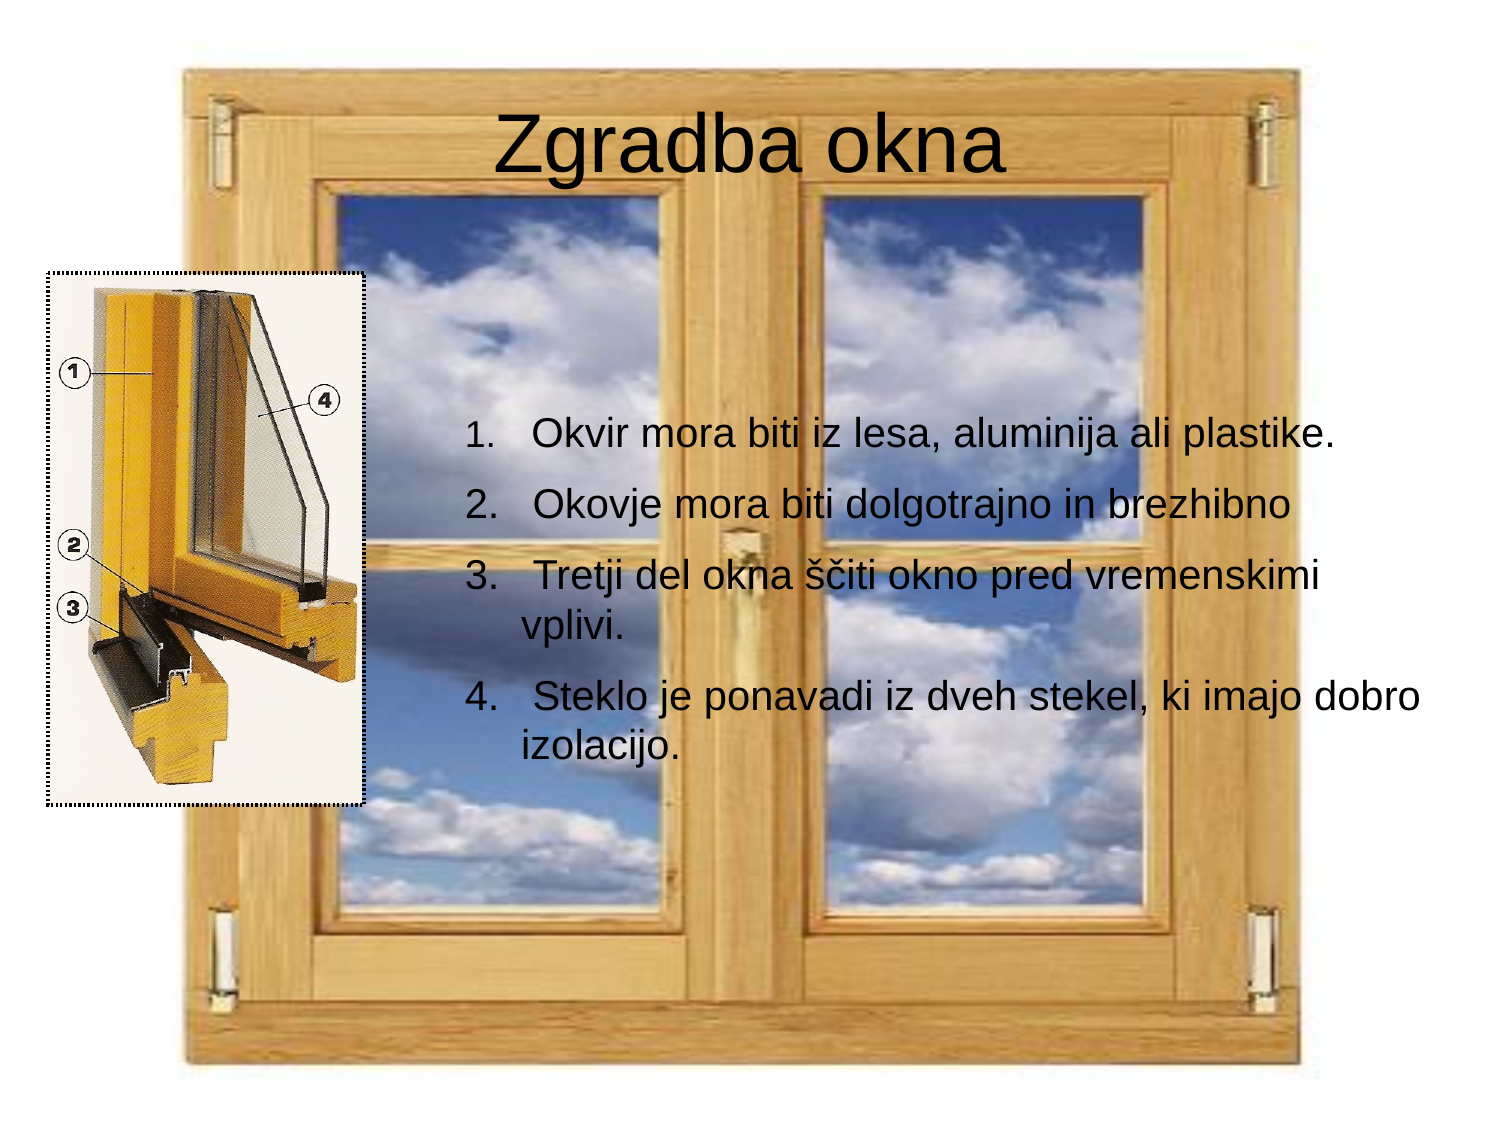

# Zgradba okna
 Okvir mora biti iz lesa, aluminija ali plastike.
 Okovje mora biti dolgotrajno in brezhibno
 Tretji del okna ščiti okno pred vremenskimi vplivi.
 Steklo je ponavadi iz dveh stekel, ki imajo dobro izolacijo.